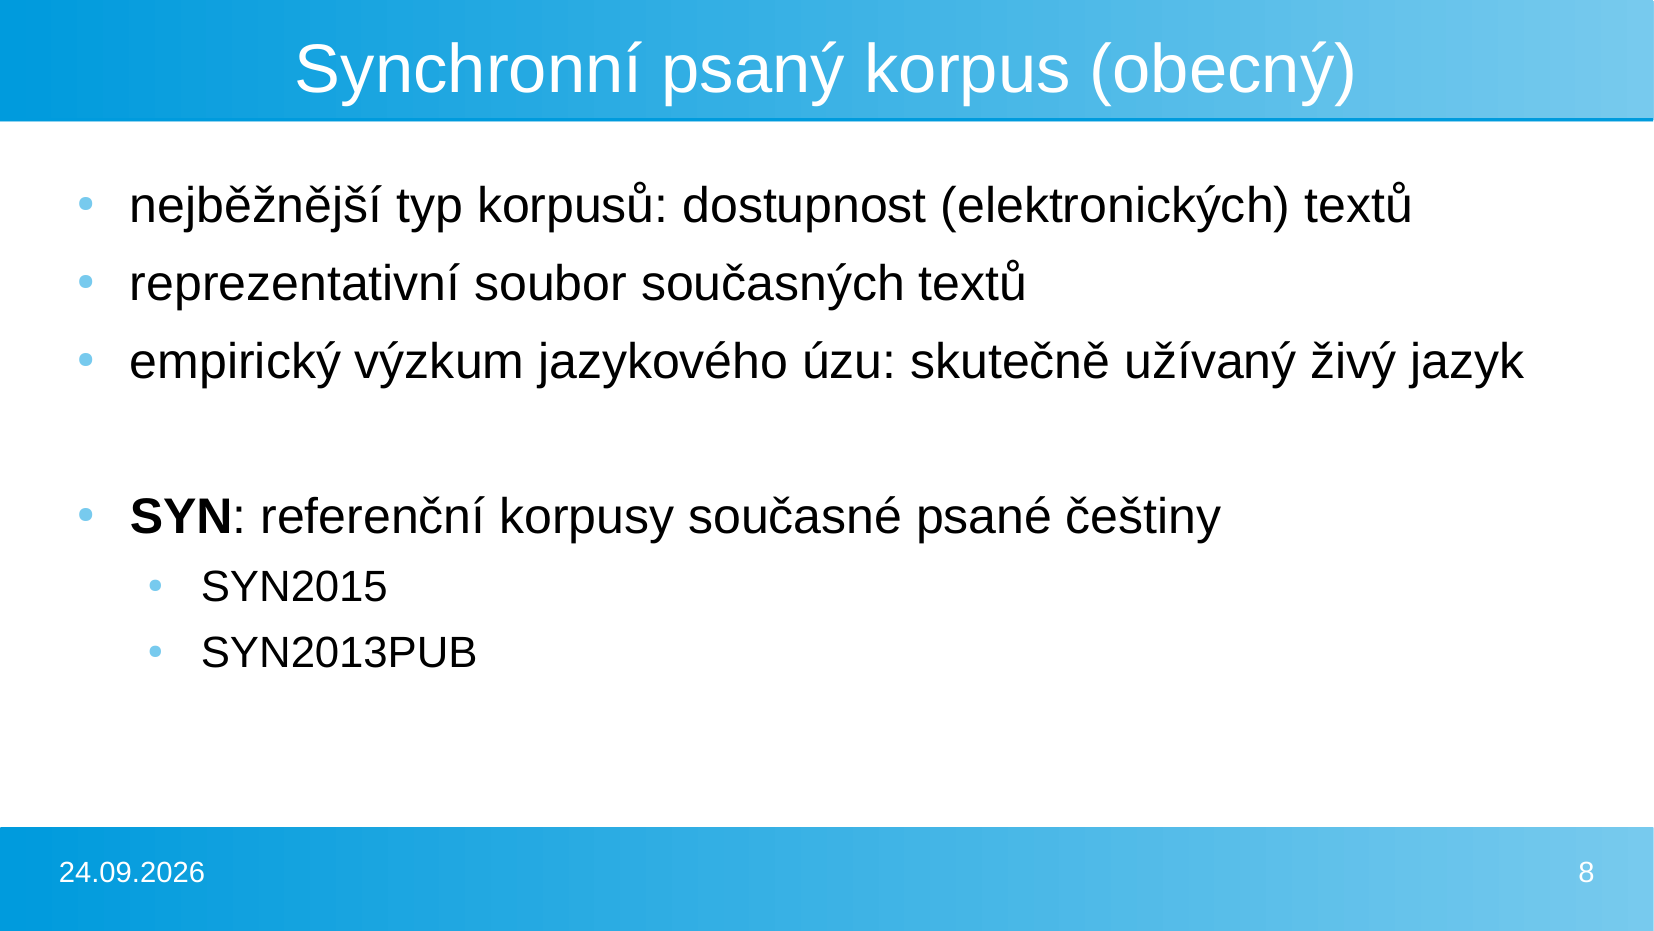

# Synchronní psaný korpus (obecný)
nejběžnější typ korpusů: dostupnost (elektronických) textů
reprezentativní soubor současných textů
empirický výzkum jazykového úzu: skutečně užívaný živý jazyk
SYN: referenční korpusy současné psané češtiny
SYN2015
SYN2013PUB
8